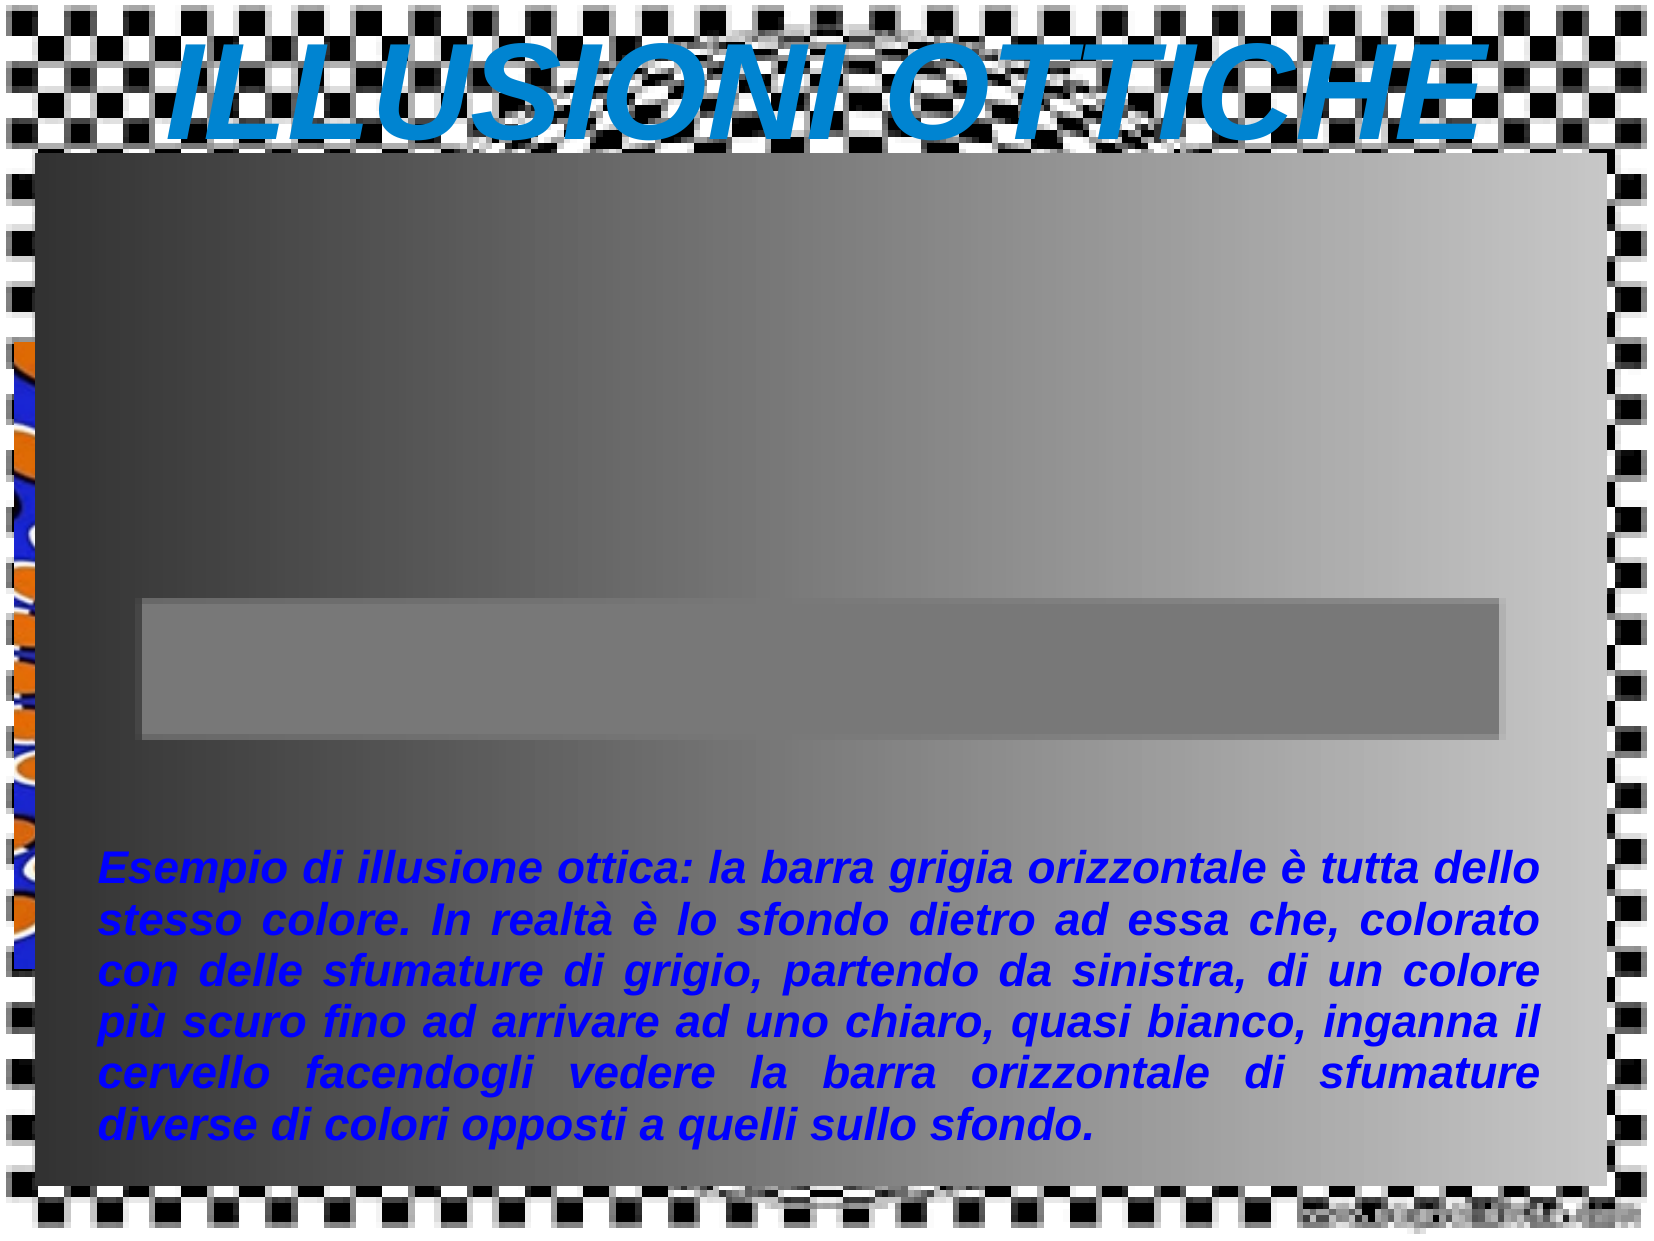

# ILLUSIONI OTTICHE
Un'illusione ottica è una qualsiasi illusione che inganna l'apparato visivo umano, facendogli percepire qualcosa che non è presente o facendogli percepire in modo scorretto qualcosa che nella realtà si presenta diversamente.
Le illusioni ottiche possono manifestarsi naturalmente o essere dimostrate da specifici trucchi visuali che mostrano particolari assunzioni del sistema percettivo umano.
Esempio di illusione ottica: la barra grigia orizzontale è tutta dello stesso colore. In realtà è lo sfondo dietro ad essa che, colorato con delle sfumature di grigio, partendo da sinistra, di un colore più scuro fino ad arrivare ad uno chiaro, quasi bianco, inganna il cervello facendogli vedere la barra orizzontale di sfumature diverse di colori opposti a quelli sullo sfondo.